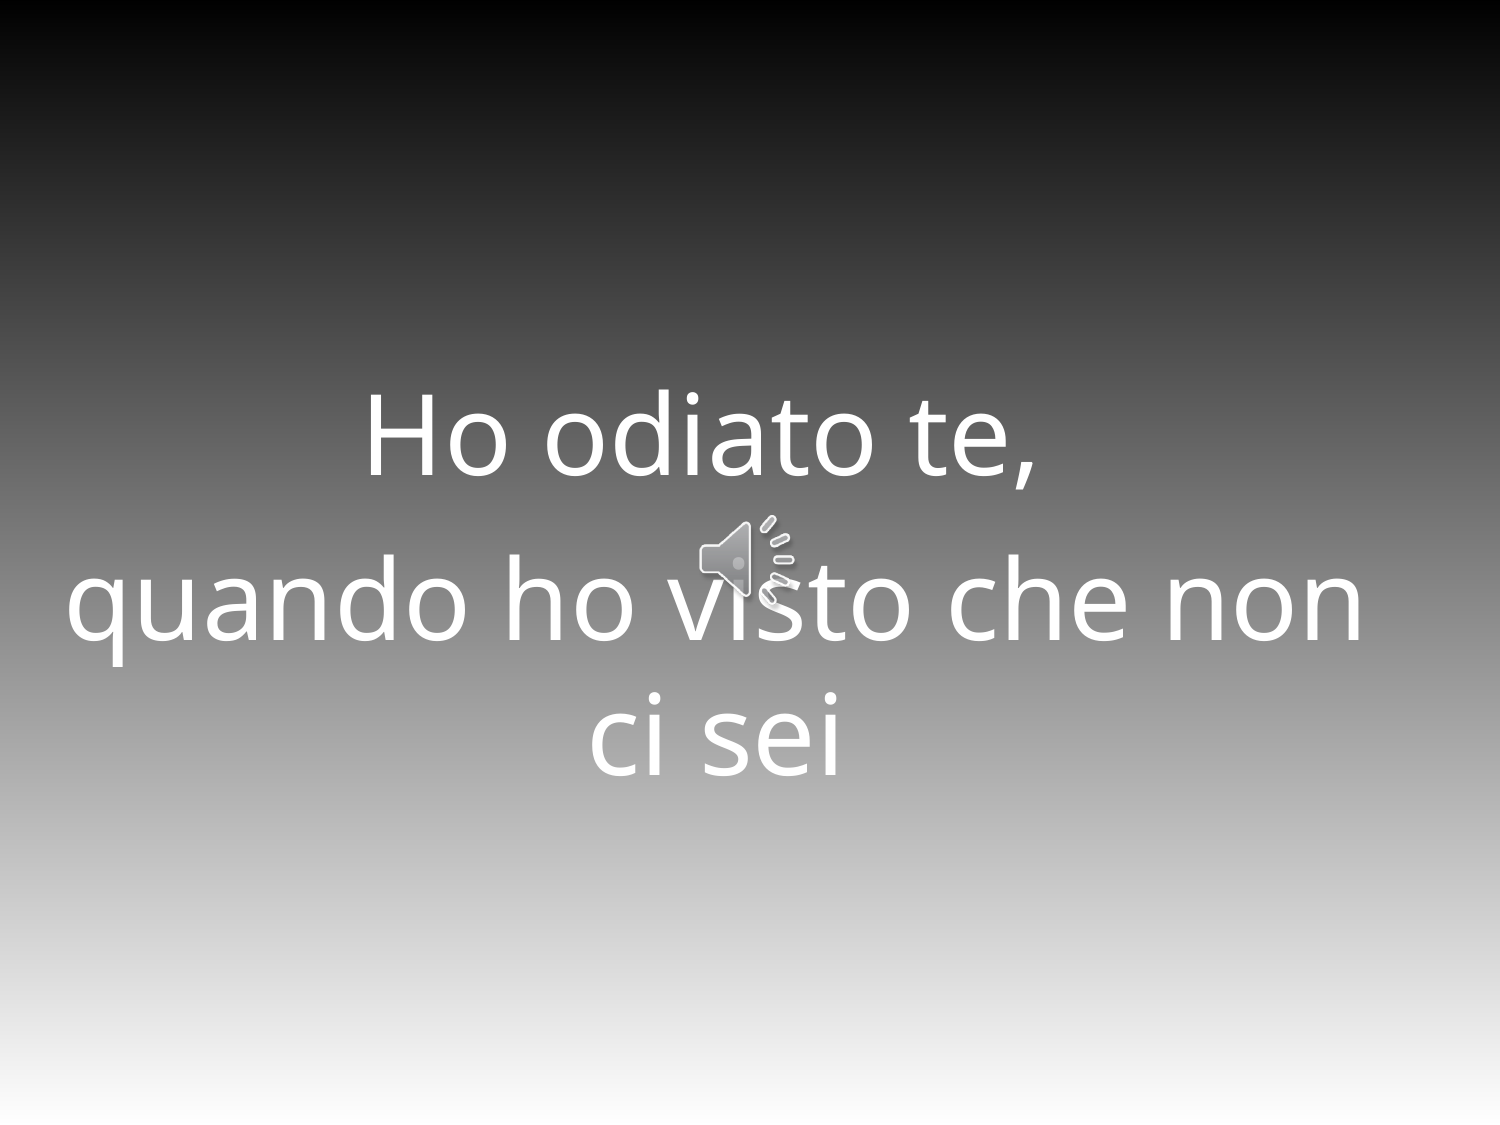

# Ho odiato te,
quando ho visto che non ci sei